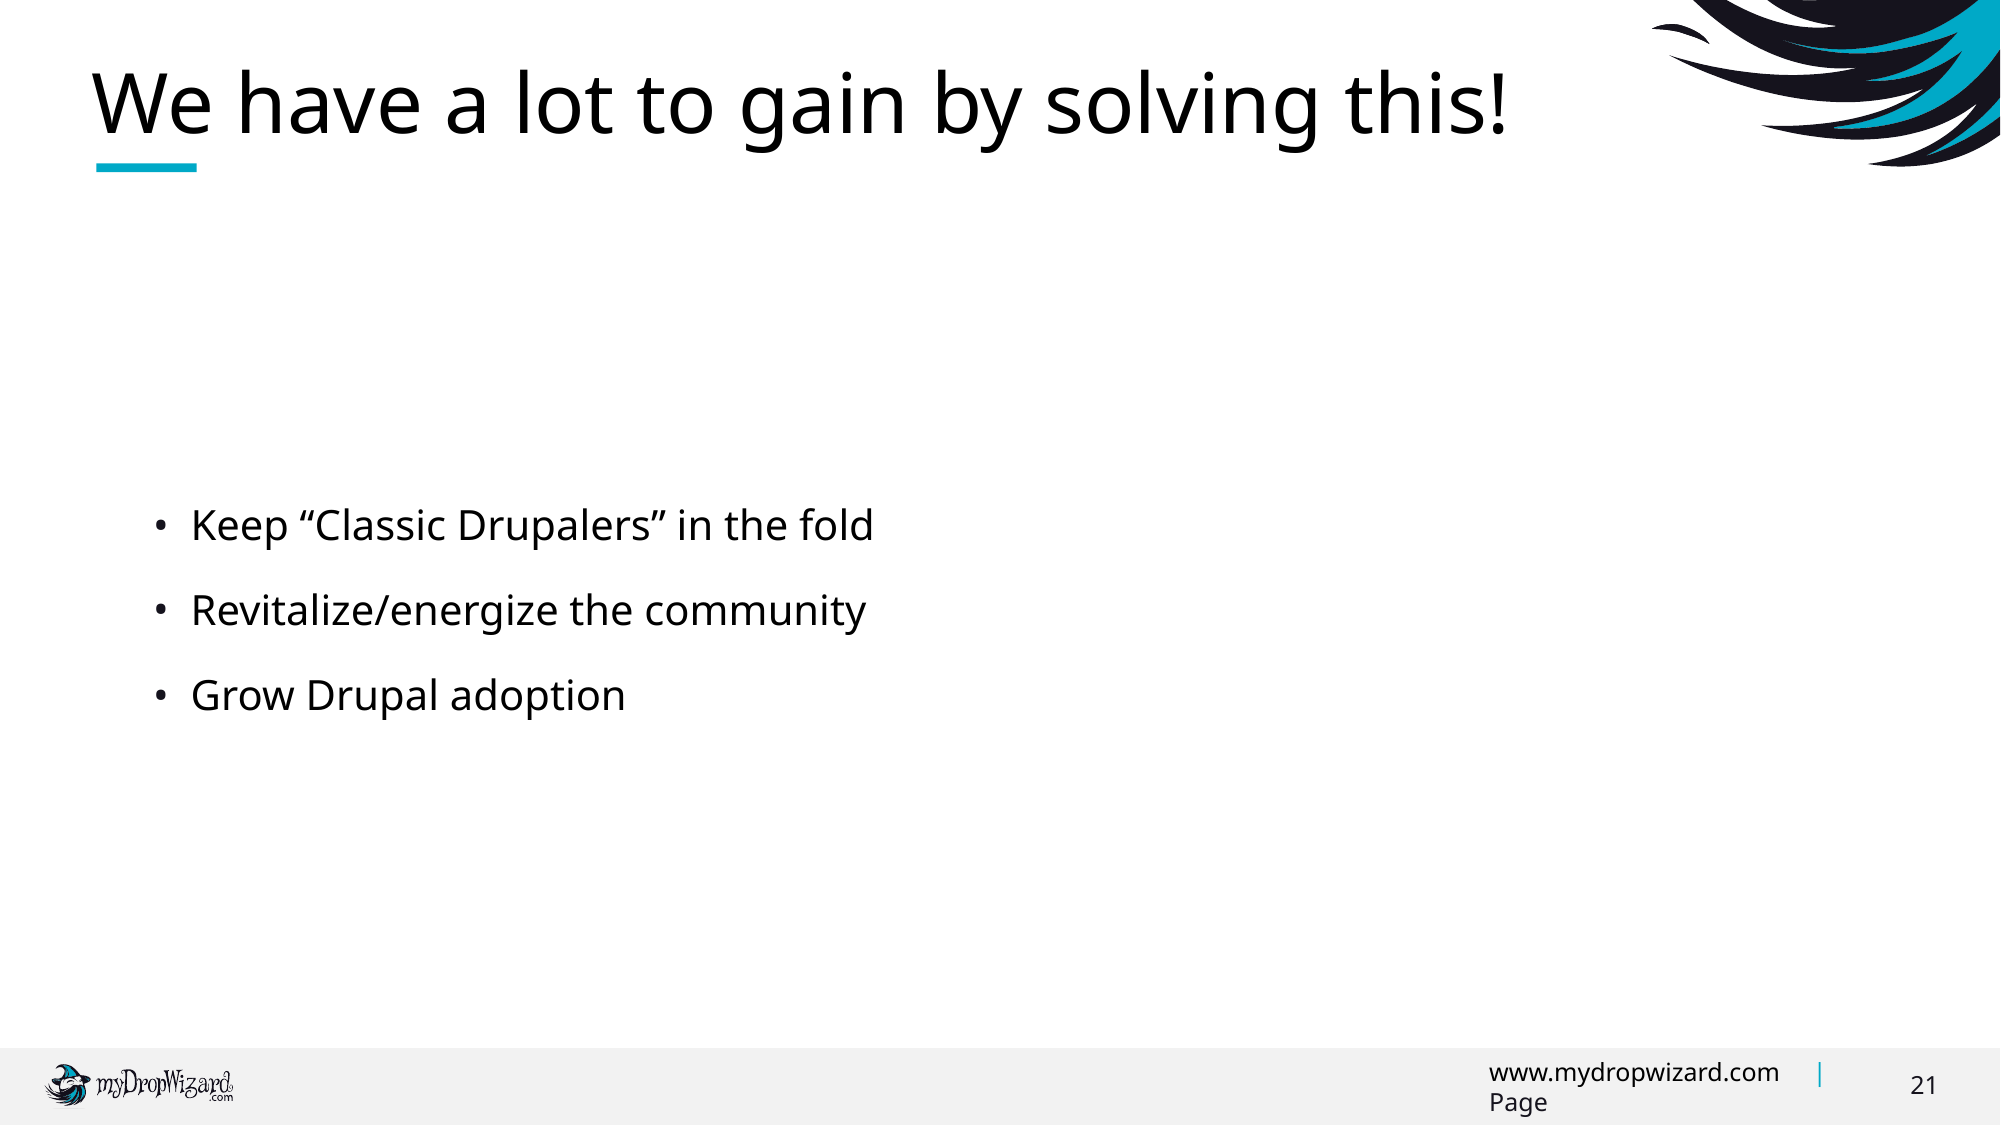

We have a lot to gain by solving this!
# Keep “Classic Drupalers” in the fold
Revitalize/energize the community
Grow Drupal adoption